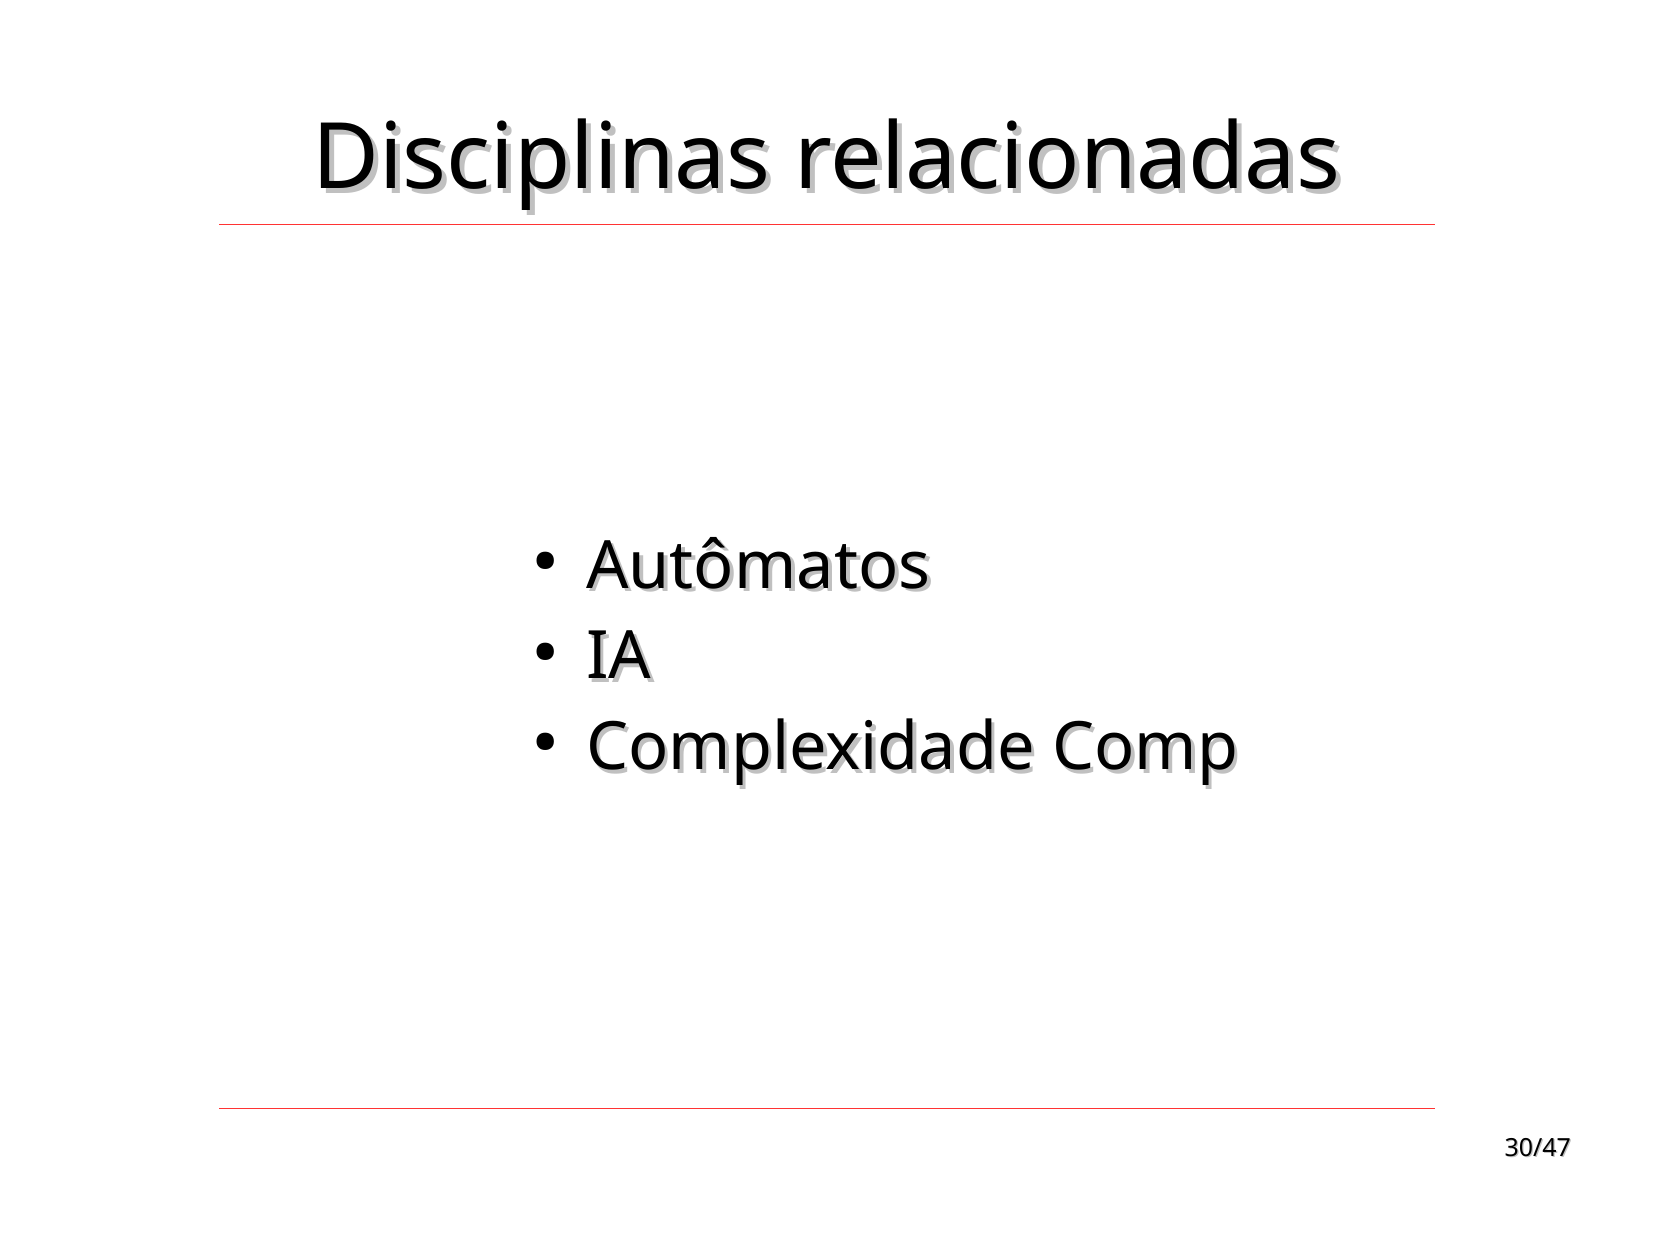

# Disciplinas relacionadas
 Autômatos
 IA
 Complexidade Comp
30